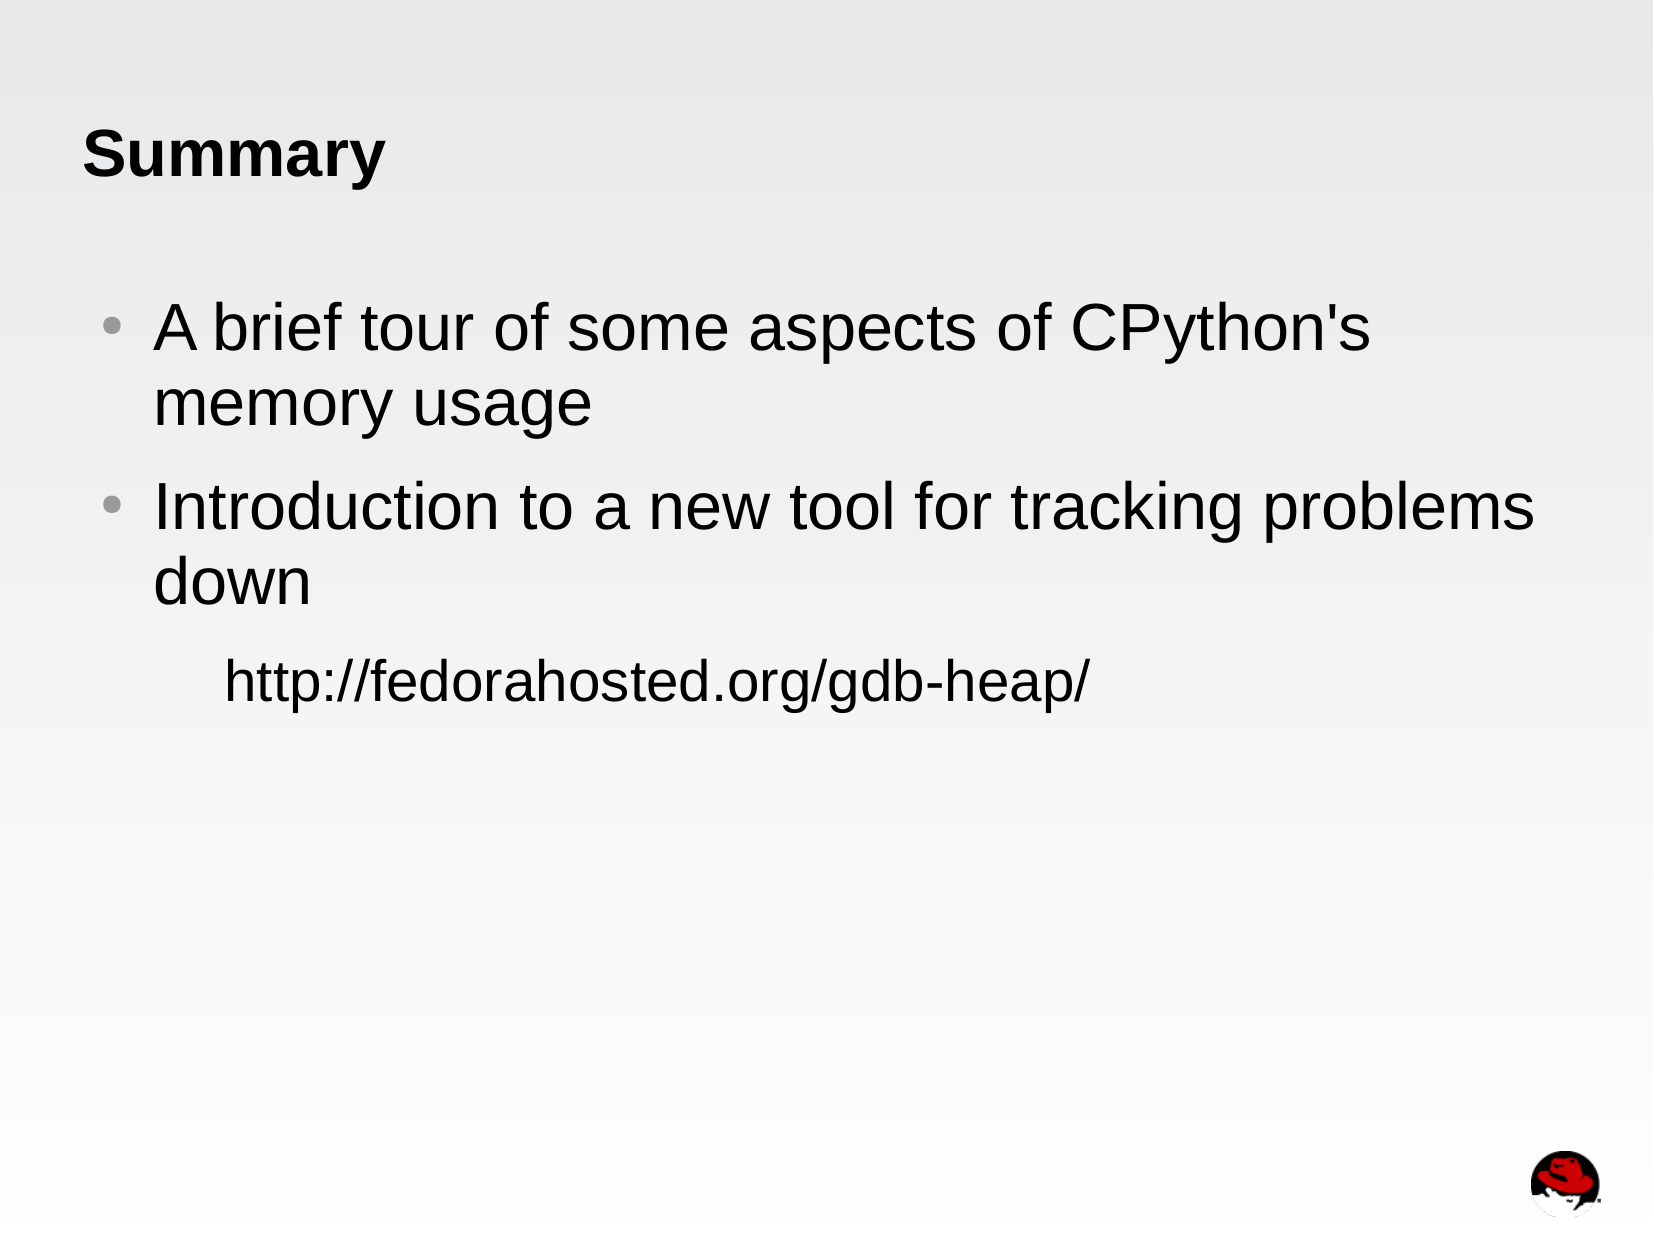

# Summary
A brief tour of some aspects of CPython's memory usage
Introduction to a new tool for tracking problems down
http://fedorahosted.org/gdb-heap/